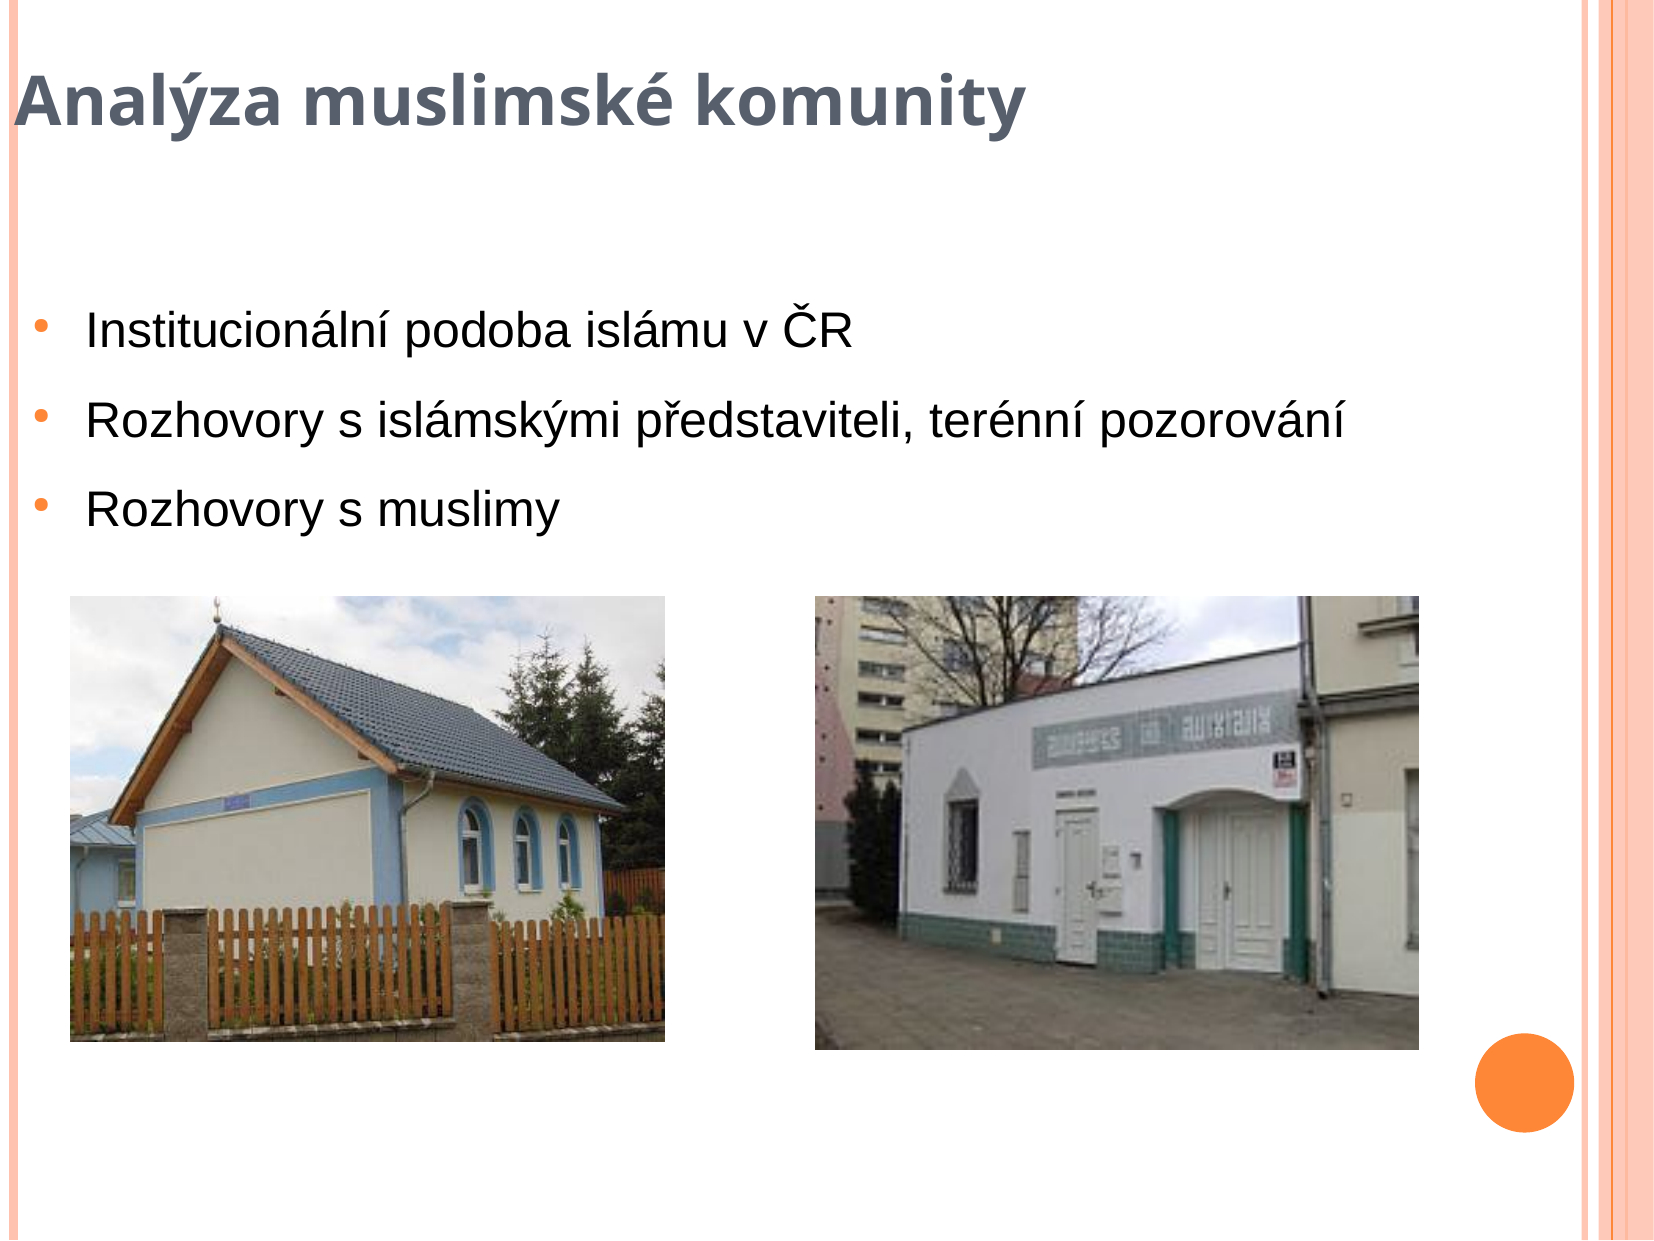

# Analýza muslimské komunity
Institucionální podoba islámu v ČR
Rozhovory s islámskými představiteli, terénní pozorování
Rozhovory s muslimy